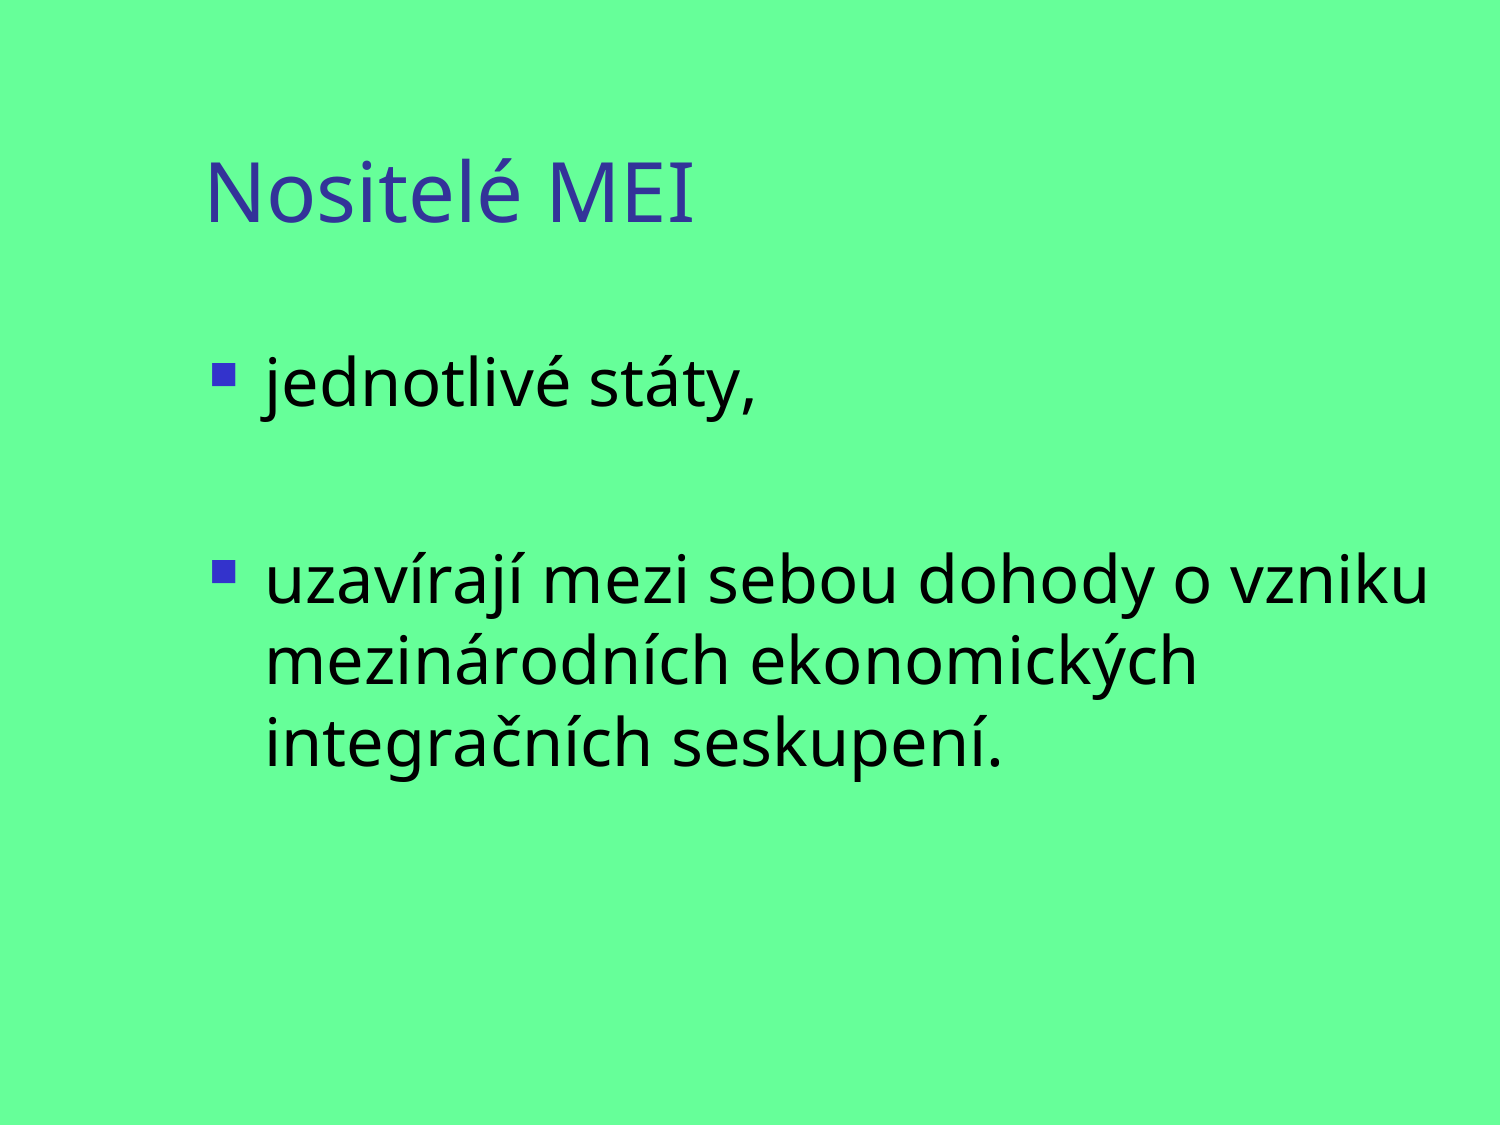

# Nositelé MEI
jednotlivé státy,
uzavírají mezi sebou dohody o vzniku mezinárodních ekonomických integračních seskupení.